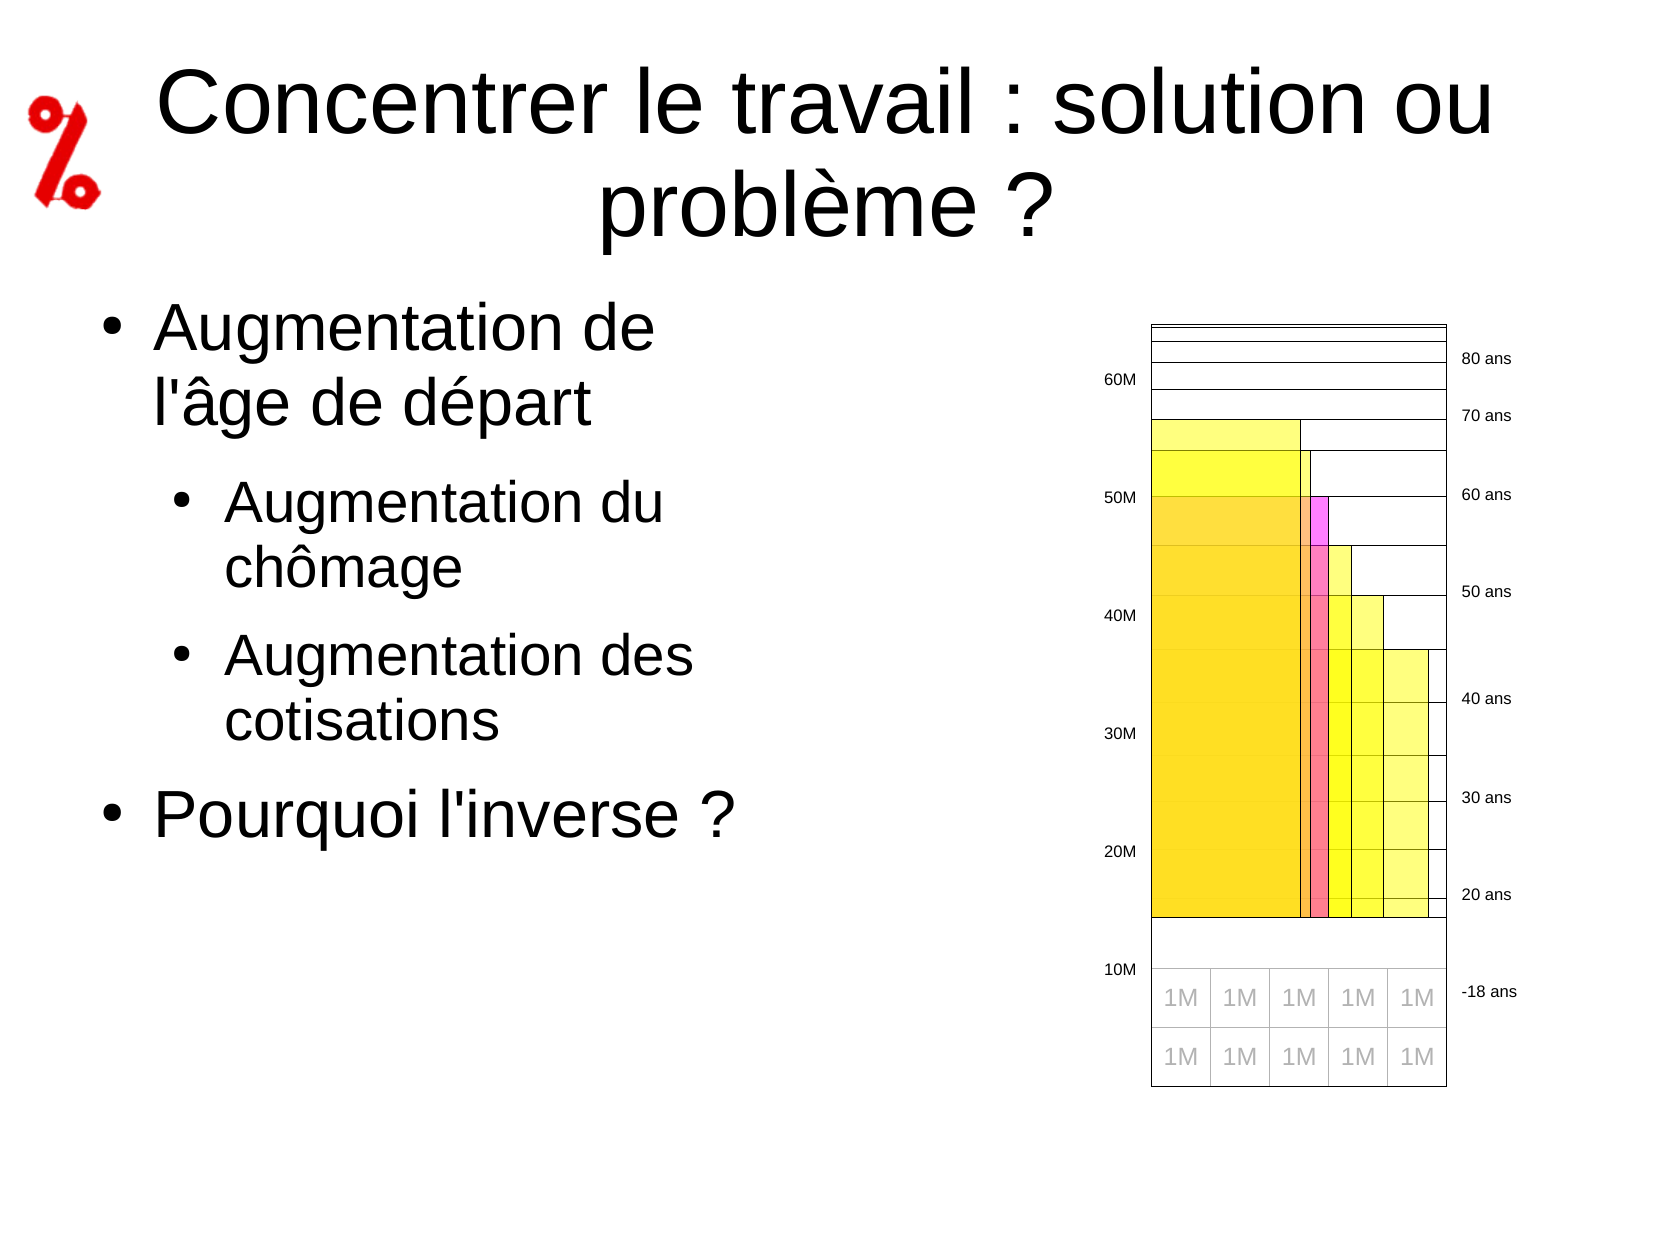

# Concentrer le travail : solution ou problème ?
Augmentation de l'âge de départ
Augmentation du chômage
Augmentation des cotisations
Pourquoi l'inverse ?
1M
1M
1M
1M
1M
1M
1M
1M
1M
1M
80 ans
60M
70 ans
60 ans
50M
50 ans
40M
40 ans
30M
30 ans
20M
20 ans
10M
-18 ans